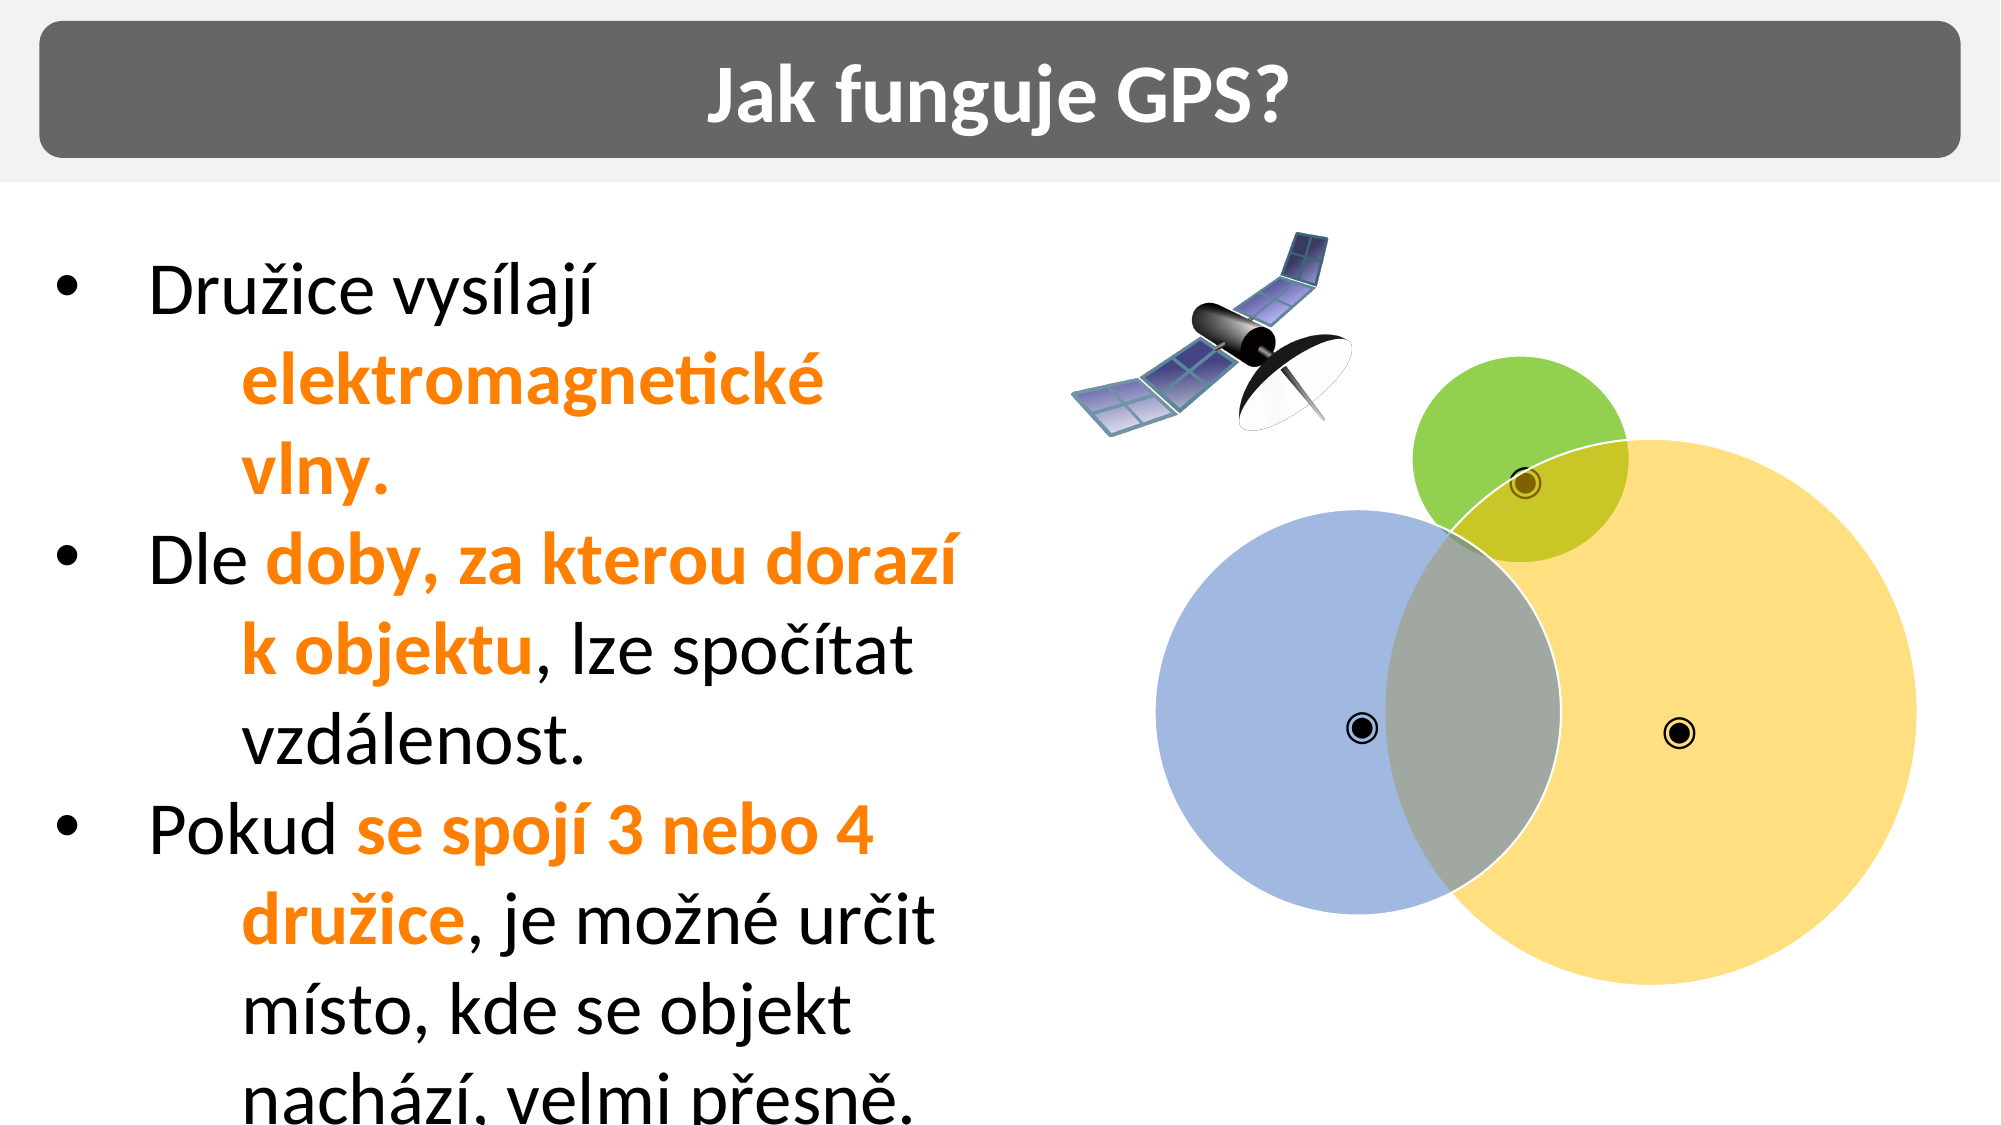

Jak funguje GPS?
Družice vysílají elektromagnetické vlny.
Dle doby, za kterou dorazí k objektu, lze spočítat vzdálenost.
Pokud se spojí 3 nebo 4 družice, je možné určit místo, kde se objekt nachází, velmi přesně.
 ◉
 ◉
 ◉